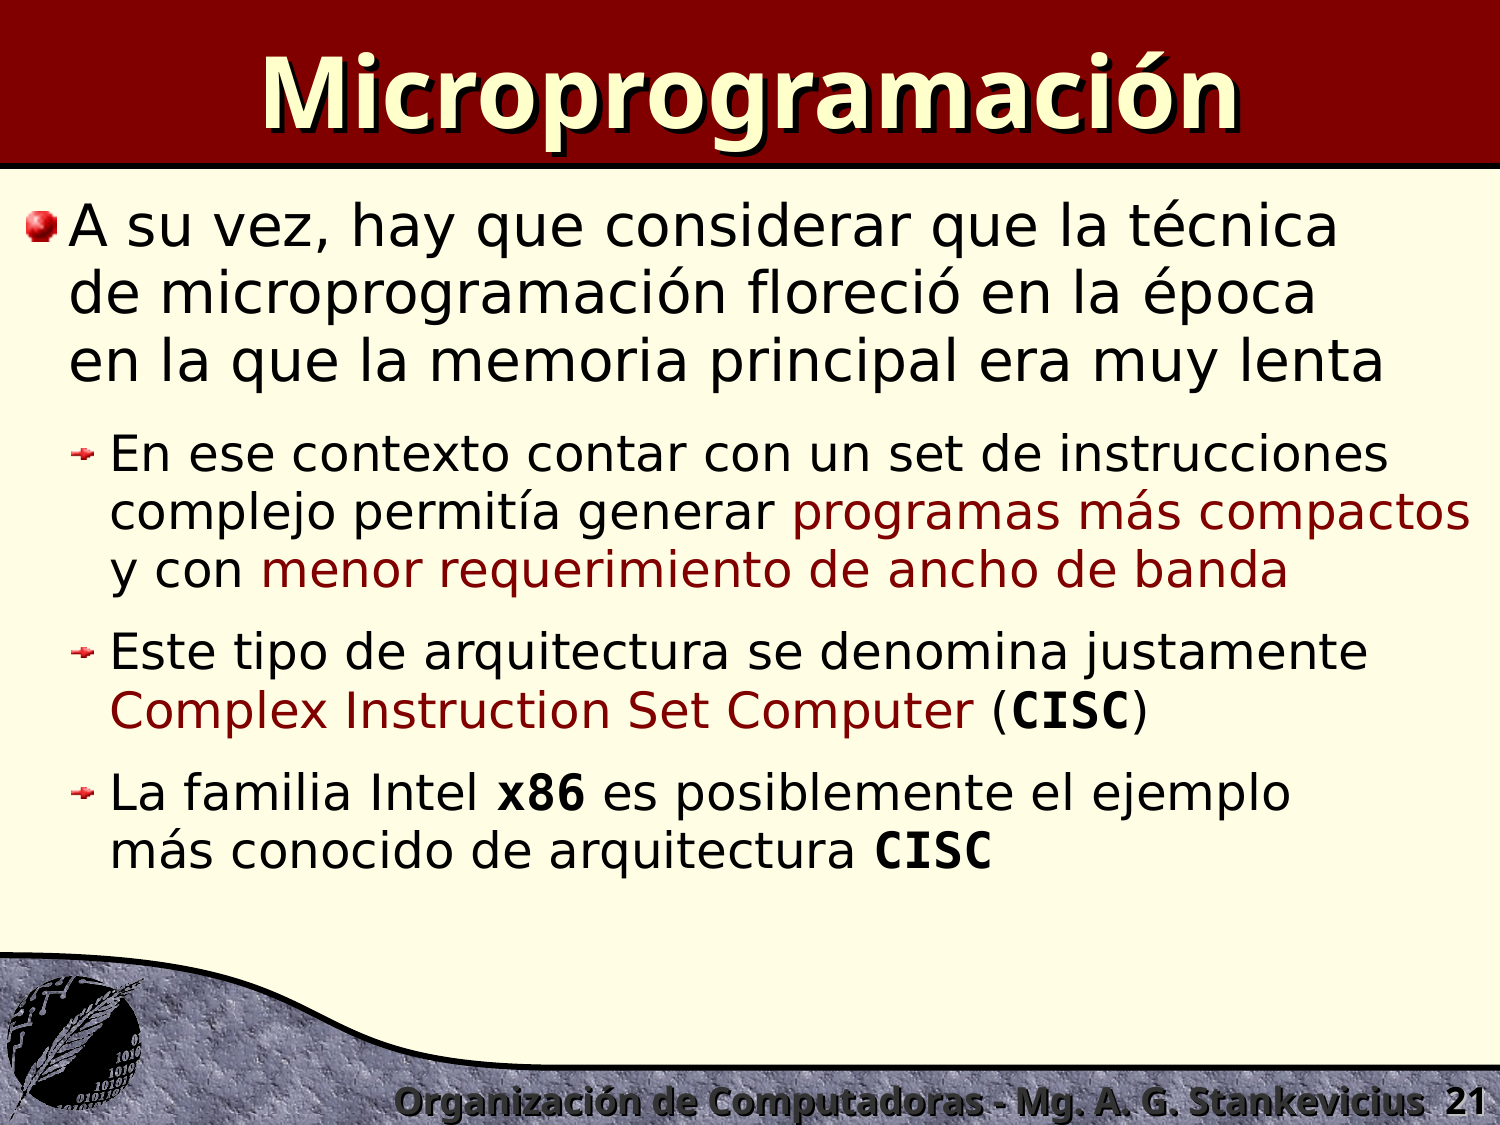

# Microprogramación
A su vez, hay que considerar que la técnica
de microprogramación floreció en la época
en la que la memoria principal era muy lenta
En ese contexto contar con un set de instrucciones complejo permitía generar programas más compactos y con menor requerimiento de ancho de banda
Este tipo de arquitectura se denomina justamente Complex Instruction Set Computer (CISC)
La familia Intel x86 es posiblemente el ejemplo
más conocido de arquitectura CISC
21